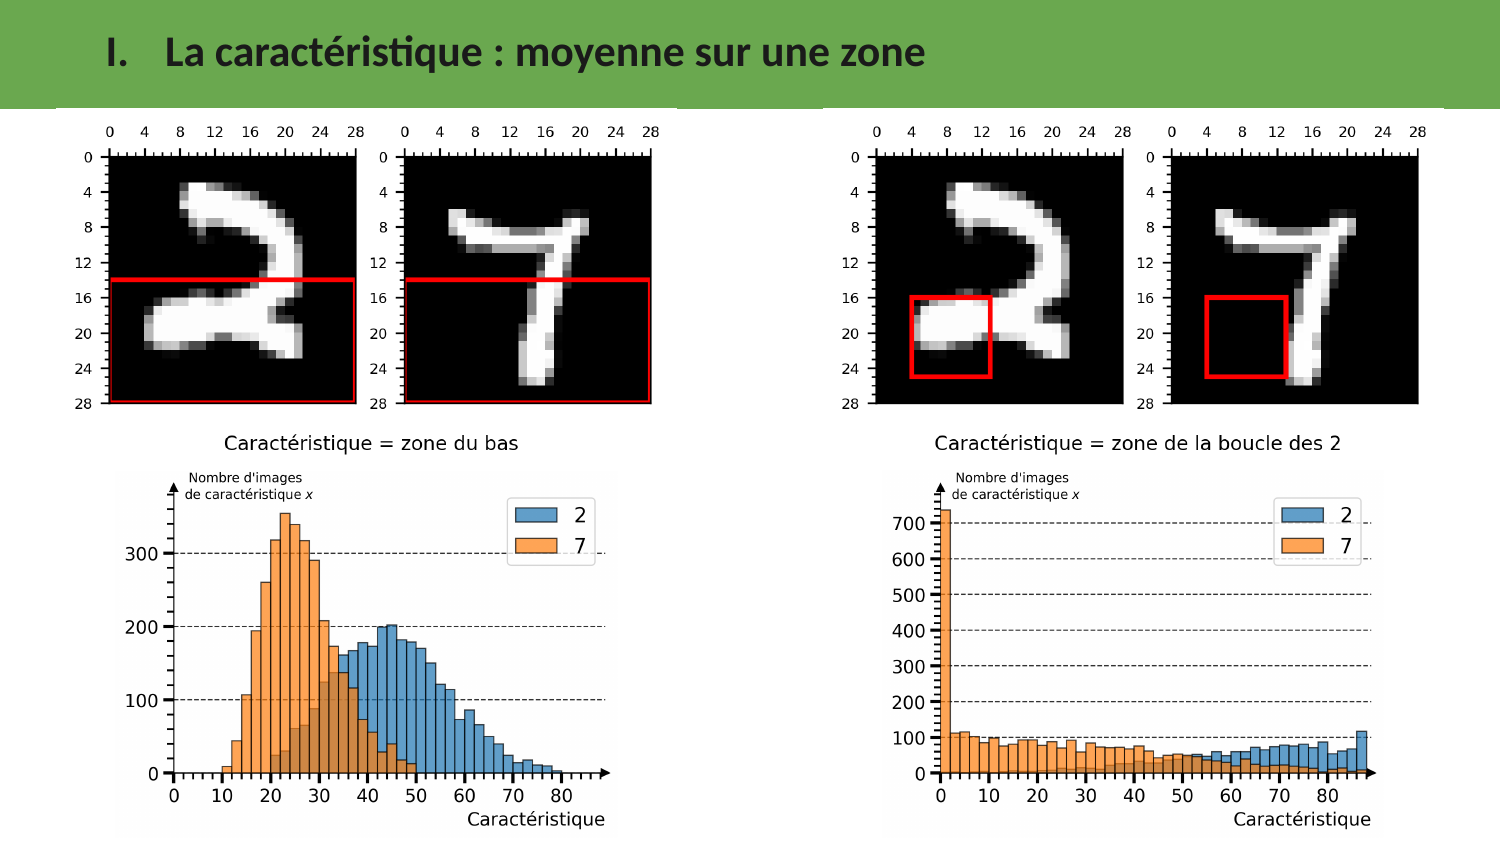

La caractéristique : moyenne sur une zone